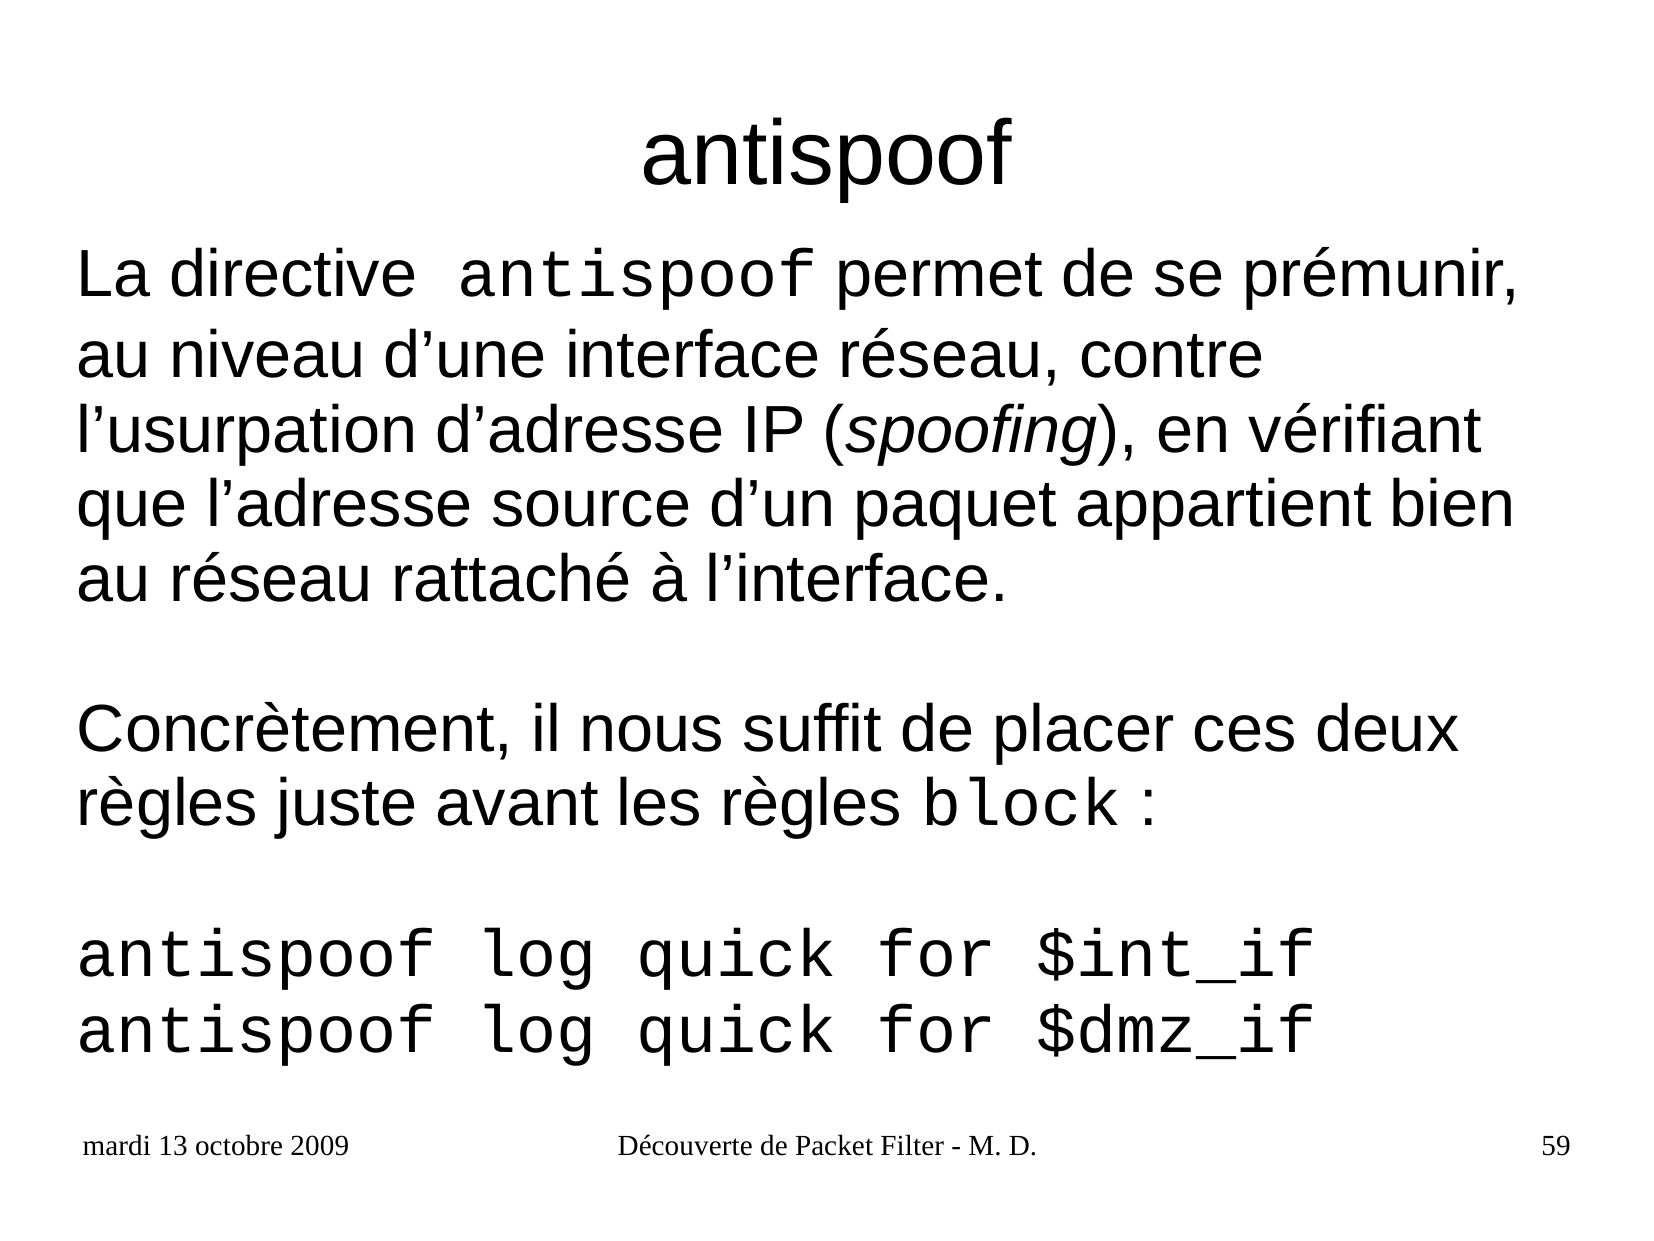

# antispoof
La directive antispoof permet de se prémunir, au niveau d’une interface réseau, contre l’usurpation d’adresse IP (spoofing), en vérifiant que l’adresse source d’un paquet appartient bien au réseau rattaché à l’interface.
Concrètement, il nous suffit de placer ces deux règles juste avant les règles block :
antispoof log quick for $int_if
antispoof log quick for $dmz_if
mardi 13 octobre 2009
Découverte de Packet Filter - M. D.
59